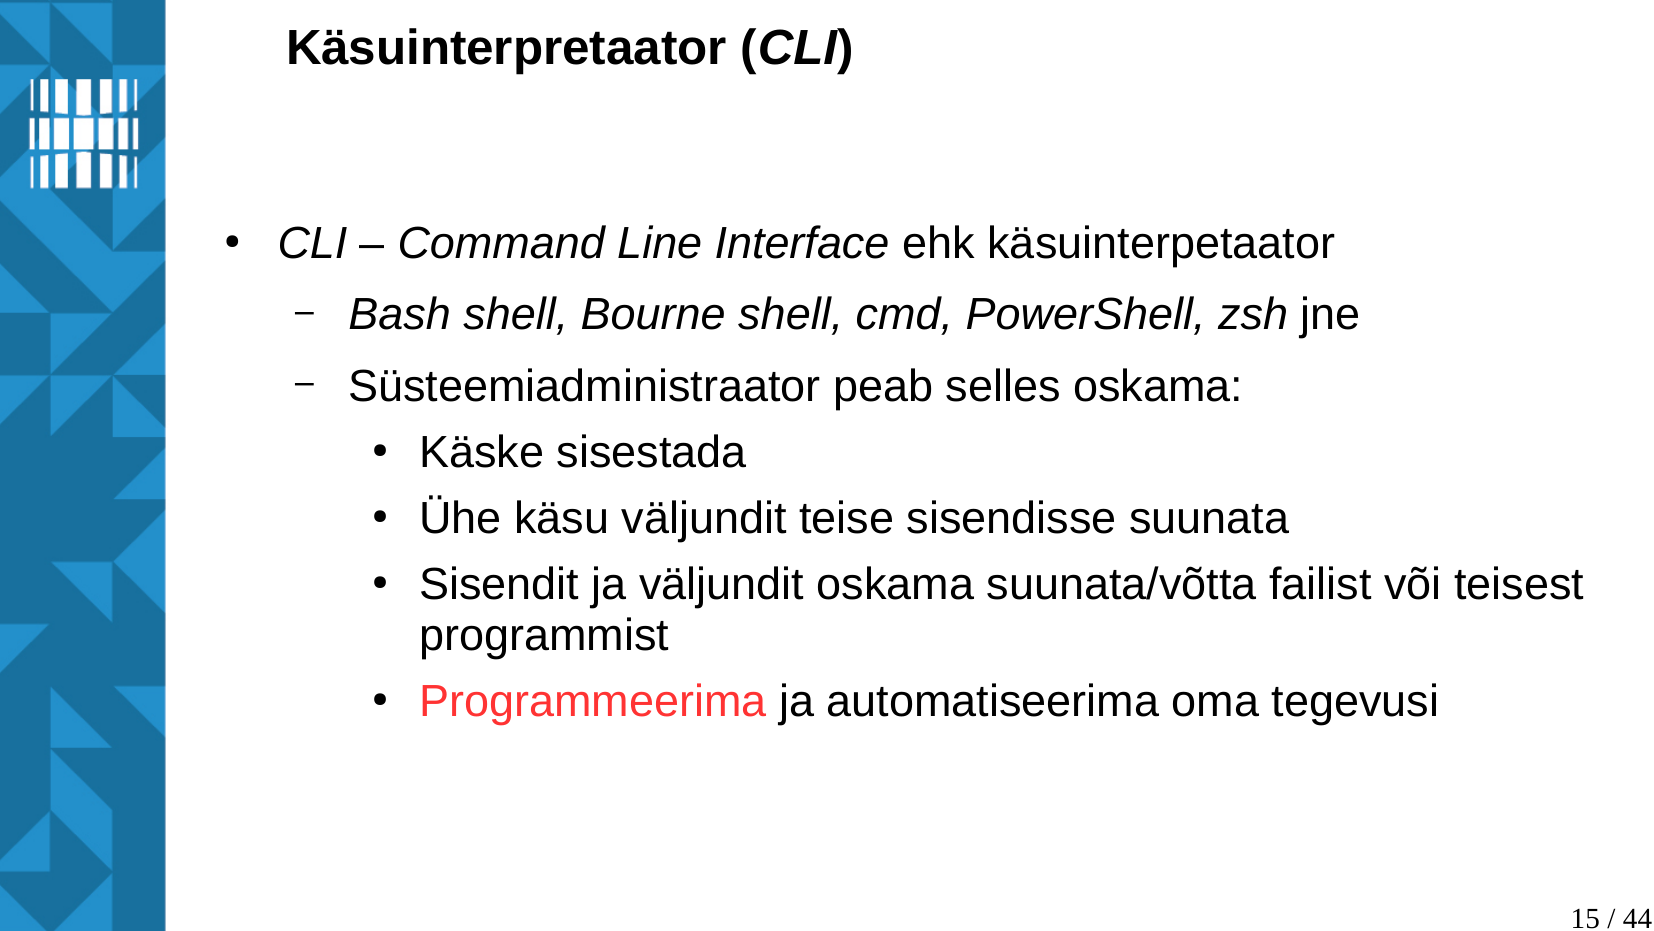

# Käsuinterpretaator (CLI)
CLI – Command Line Interface ehk käsuinterpetaator
Bash shell, Bourne shell, cmd, PowerShell, zsh jne
Süsteemiadministraator peab selles oskama:
Käske sisestada
Ühe käsu väljundit teise sisendisse suunata
Sisendit ja väljundit oskama suunata/võtta failist või teisest programmist
Programmeerima ja automatiseerima oma tegevusi
15